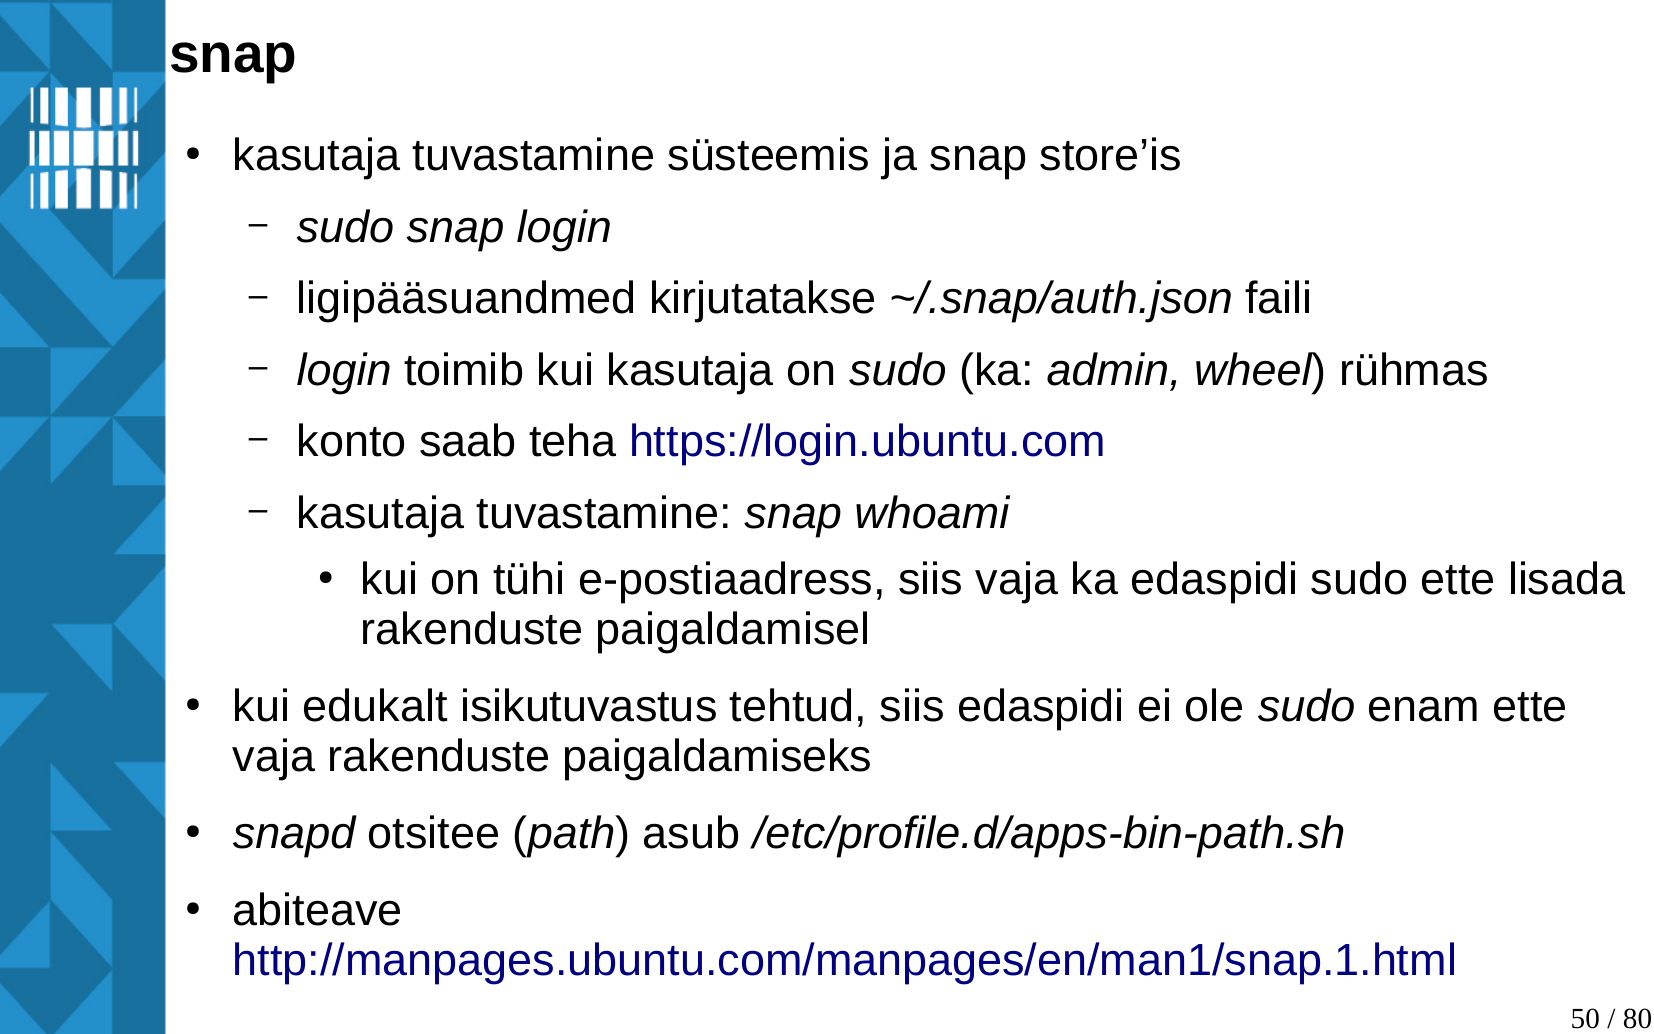

# snap
kasutaja tuvastamine süsteemis ja snap store’is
sudo snap login
ligipääsuandmed kirjutatakse ~/.snap/auth.json faili
login toimib kui kasutaja on sudo (ka: admin, wheel) rühmas
konto saab teha https://login.ubuntu.com
kasutaja tuvastamine: snap whoami
kui on tühi e-postiaadress, siis vaja ka edaspidi sudo ette lisada rakenduste paigaldamisel
kui edukalt isikutuvastus tehtud, siis edaspidi ei ole sudo enam ette vaja rakenduste paigaldamiseks
snapd otsitee (path) asub /etc/profile.d/apps-bin-path.sh
abiteave http://manpages.ubuntu.com/manpages/en/man1/snap.1.html
50